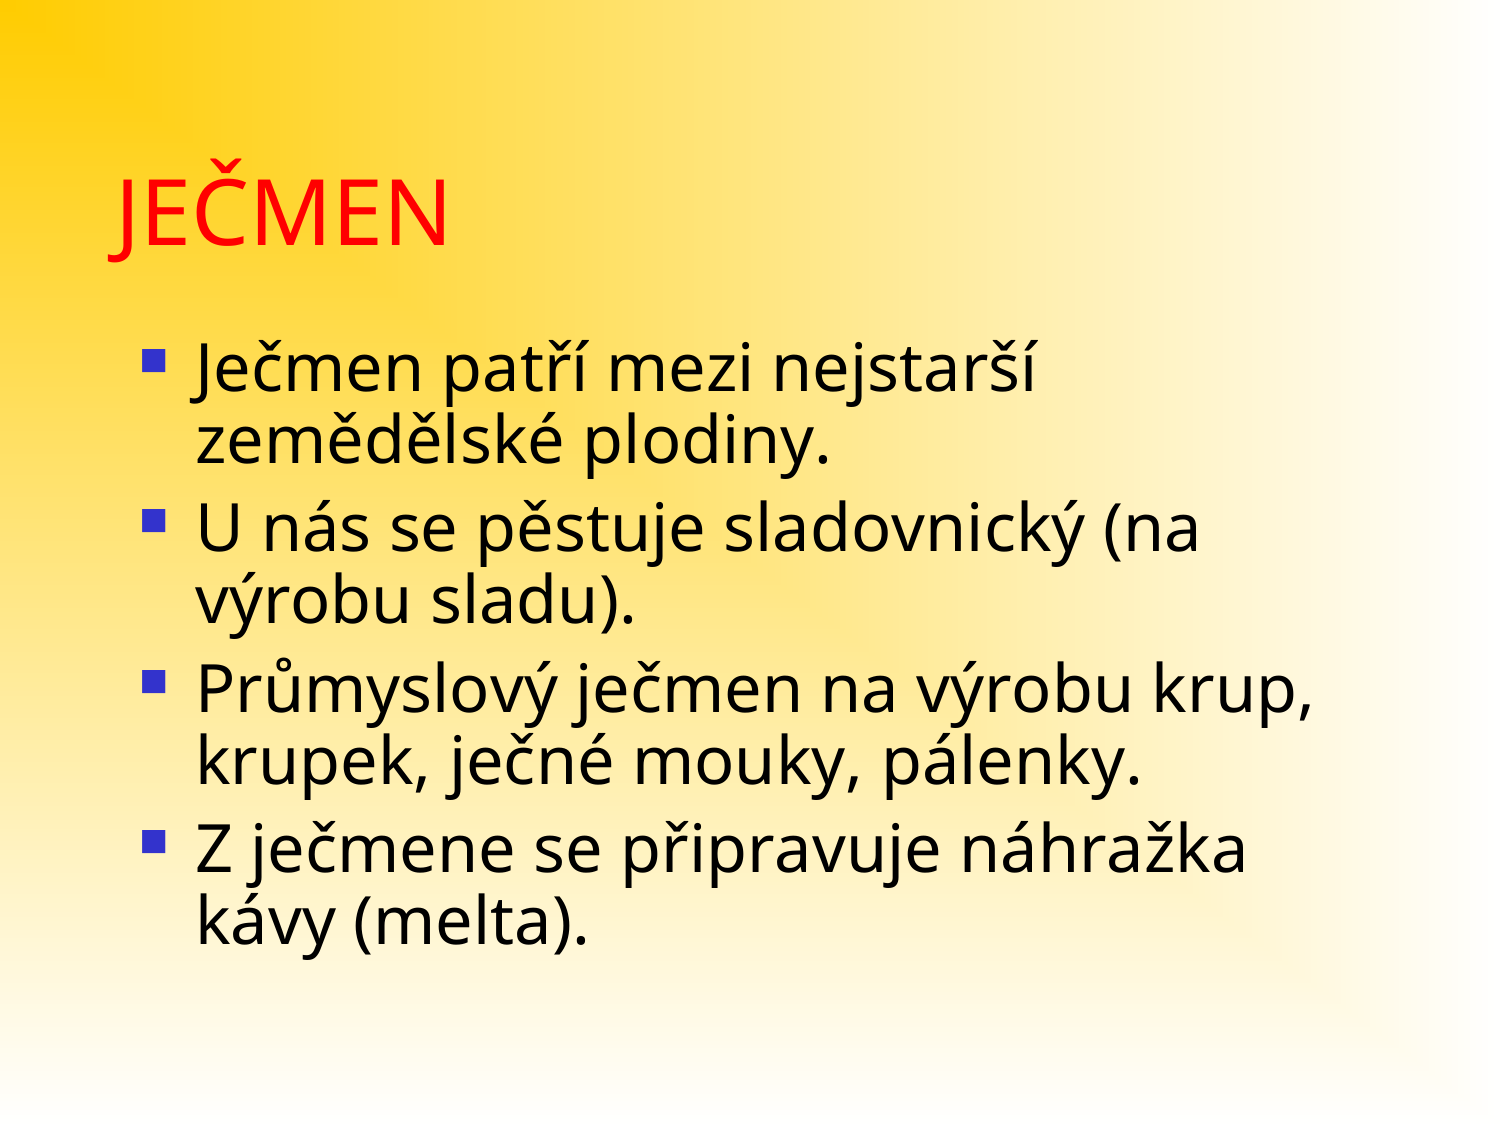

# JEČMEN
Ječmen patří mezi nejstarší zemědělské plodiny.
U nás se pěstuje sladovnický (na výrobu sladu).
Průmyslový ječmen na výrobu krup, krupek, ječné mouky, pálenky.
Z ječmene se připravuje náhražka kávy (melta).